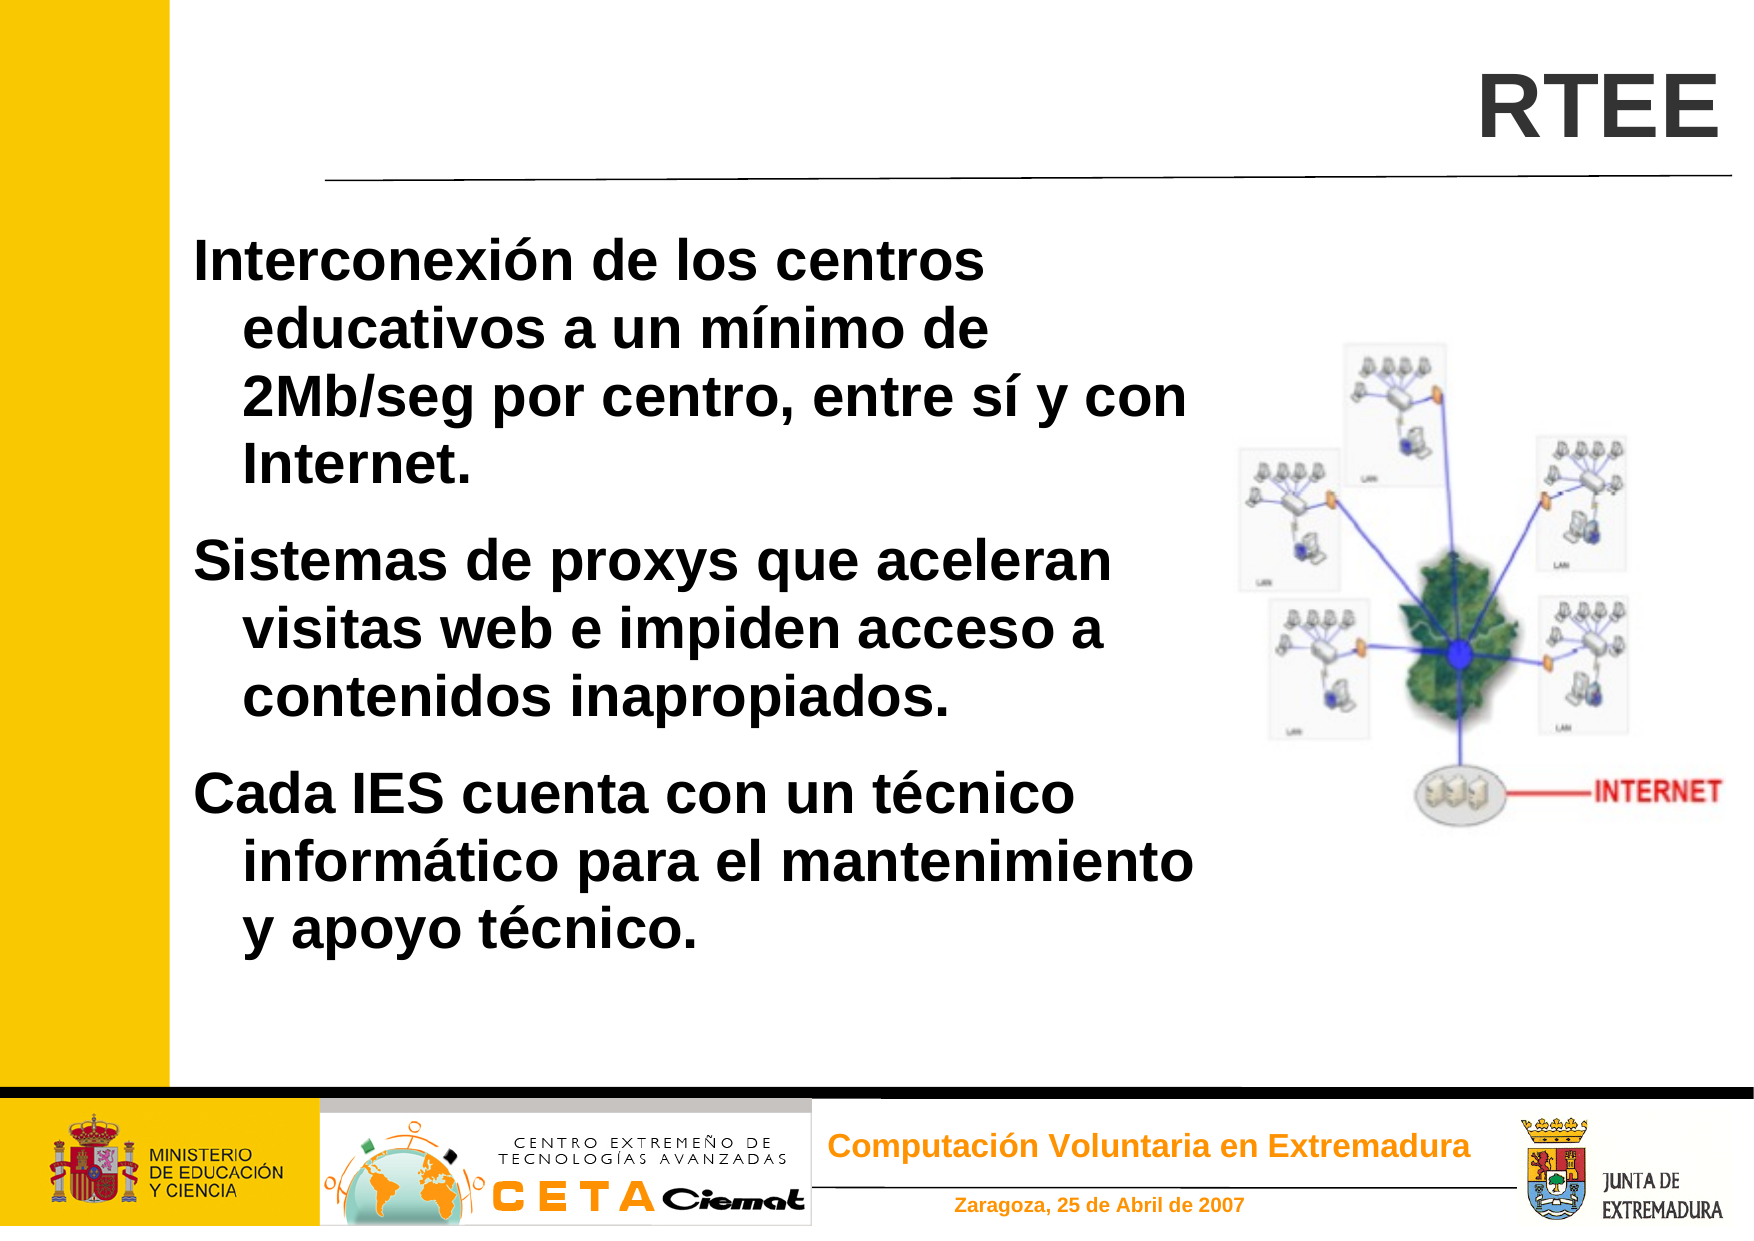

# RTEE
Interconexión de los centros educativos a un mínimo de 2Mb/seg por centro, entre sí y con Internet.
Sistemas de proxys que aceleran visitas web e impiden acceso a contenidos inapropiados.
Cada IES cuenta con un técnico informático para el mantenimiento y apoyo técnico.